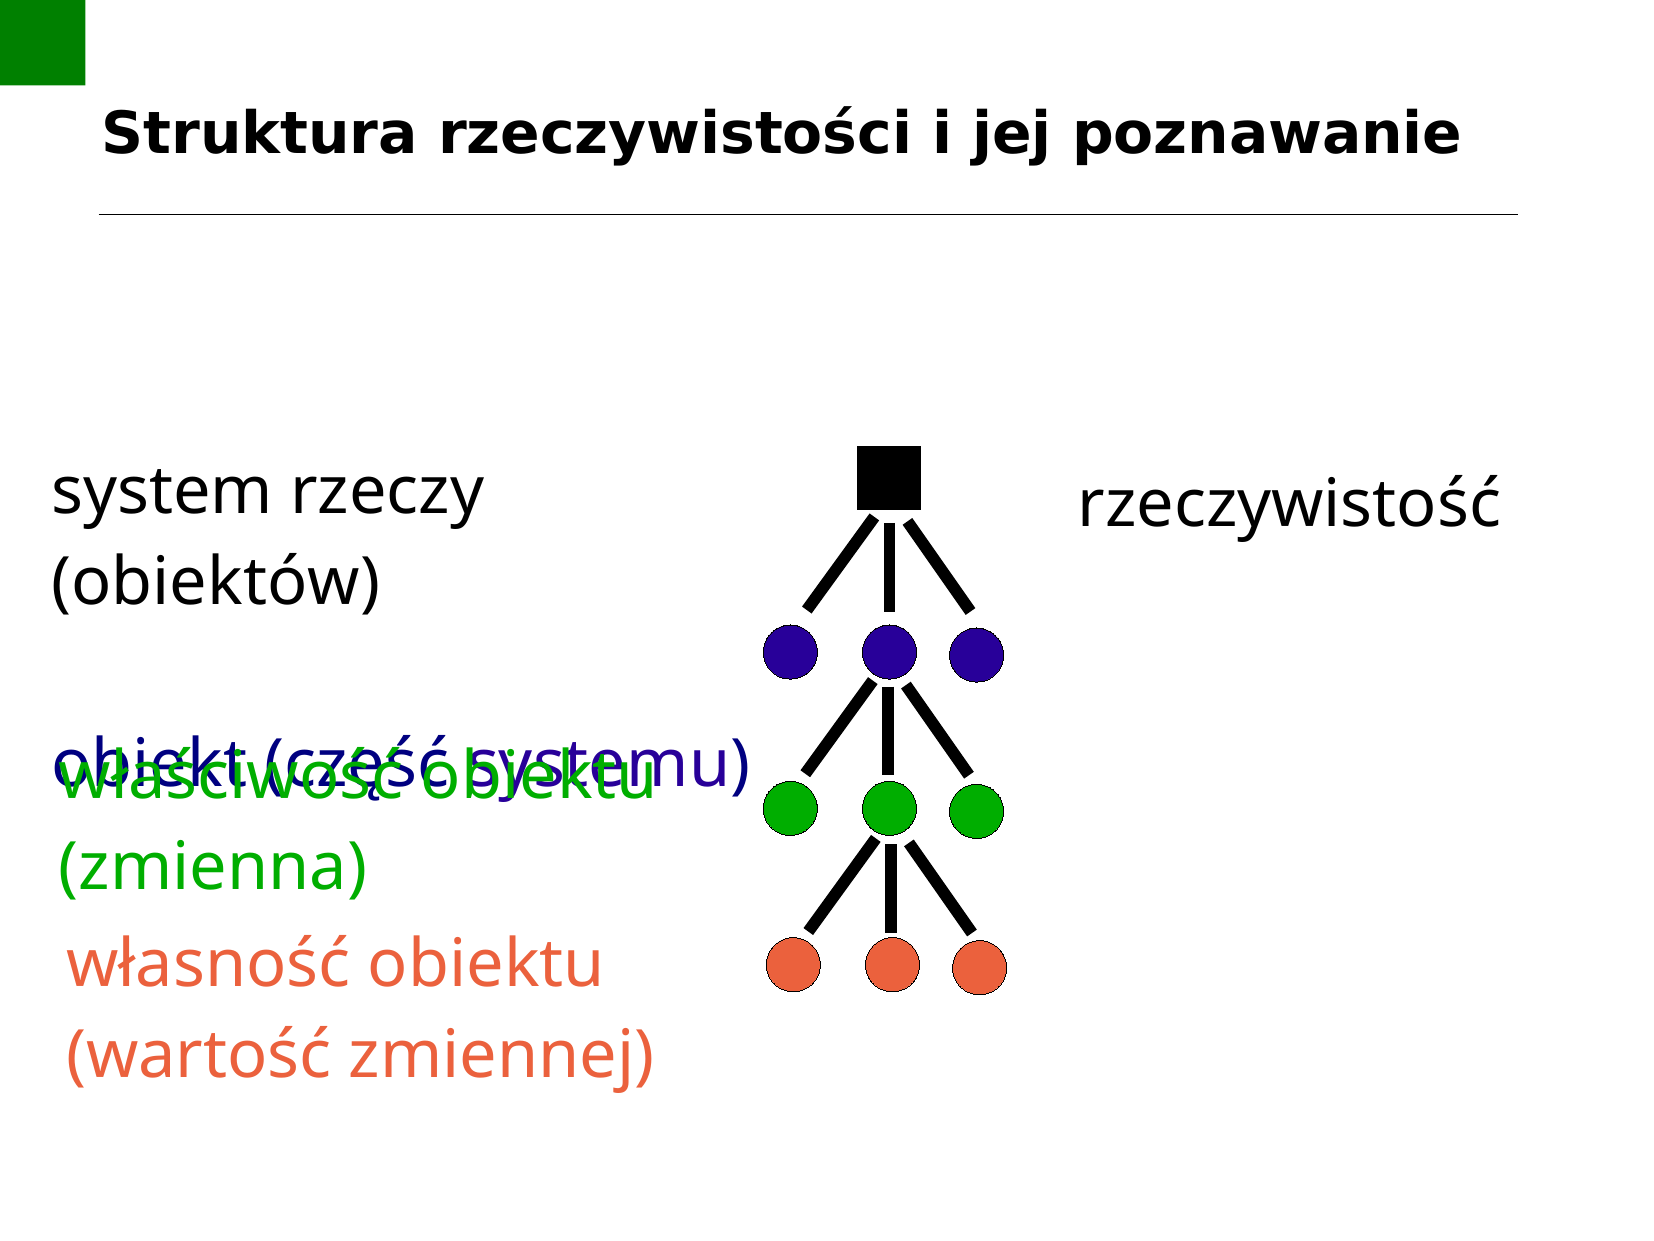

# Struktura rzeczywistości i jej poznawanie
system rzeczy (obiektów)
obiekt (część systemu)
rzeczywistość
właściwość obiektu
(zmienna)
własność obiektu
(wartość zmiennej)